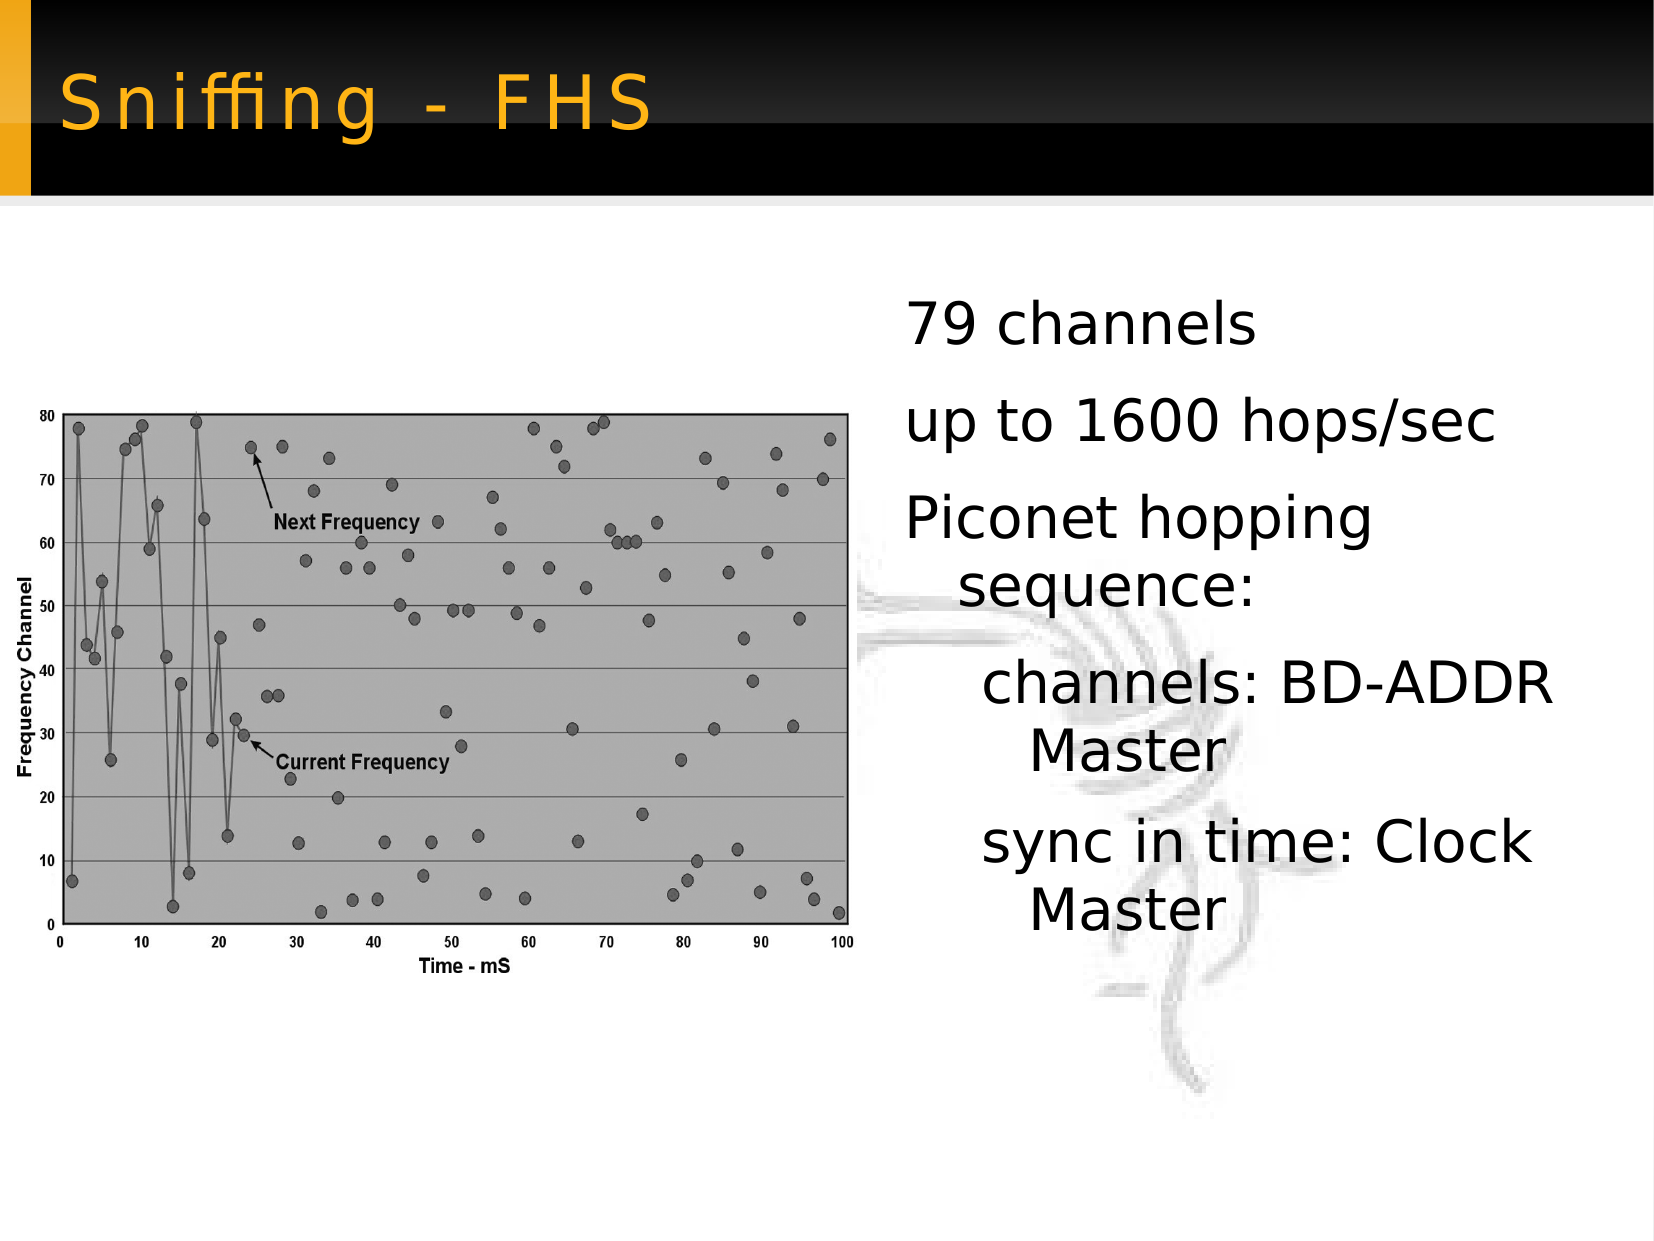

# Sniffing - FHS
79 channels
up to 1600 hops/sec
Piconet hopping sequence:
channels: BD-ADDR Master
sync in time: Clock Master